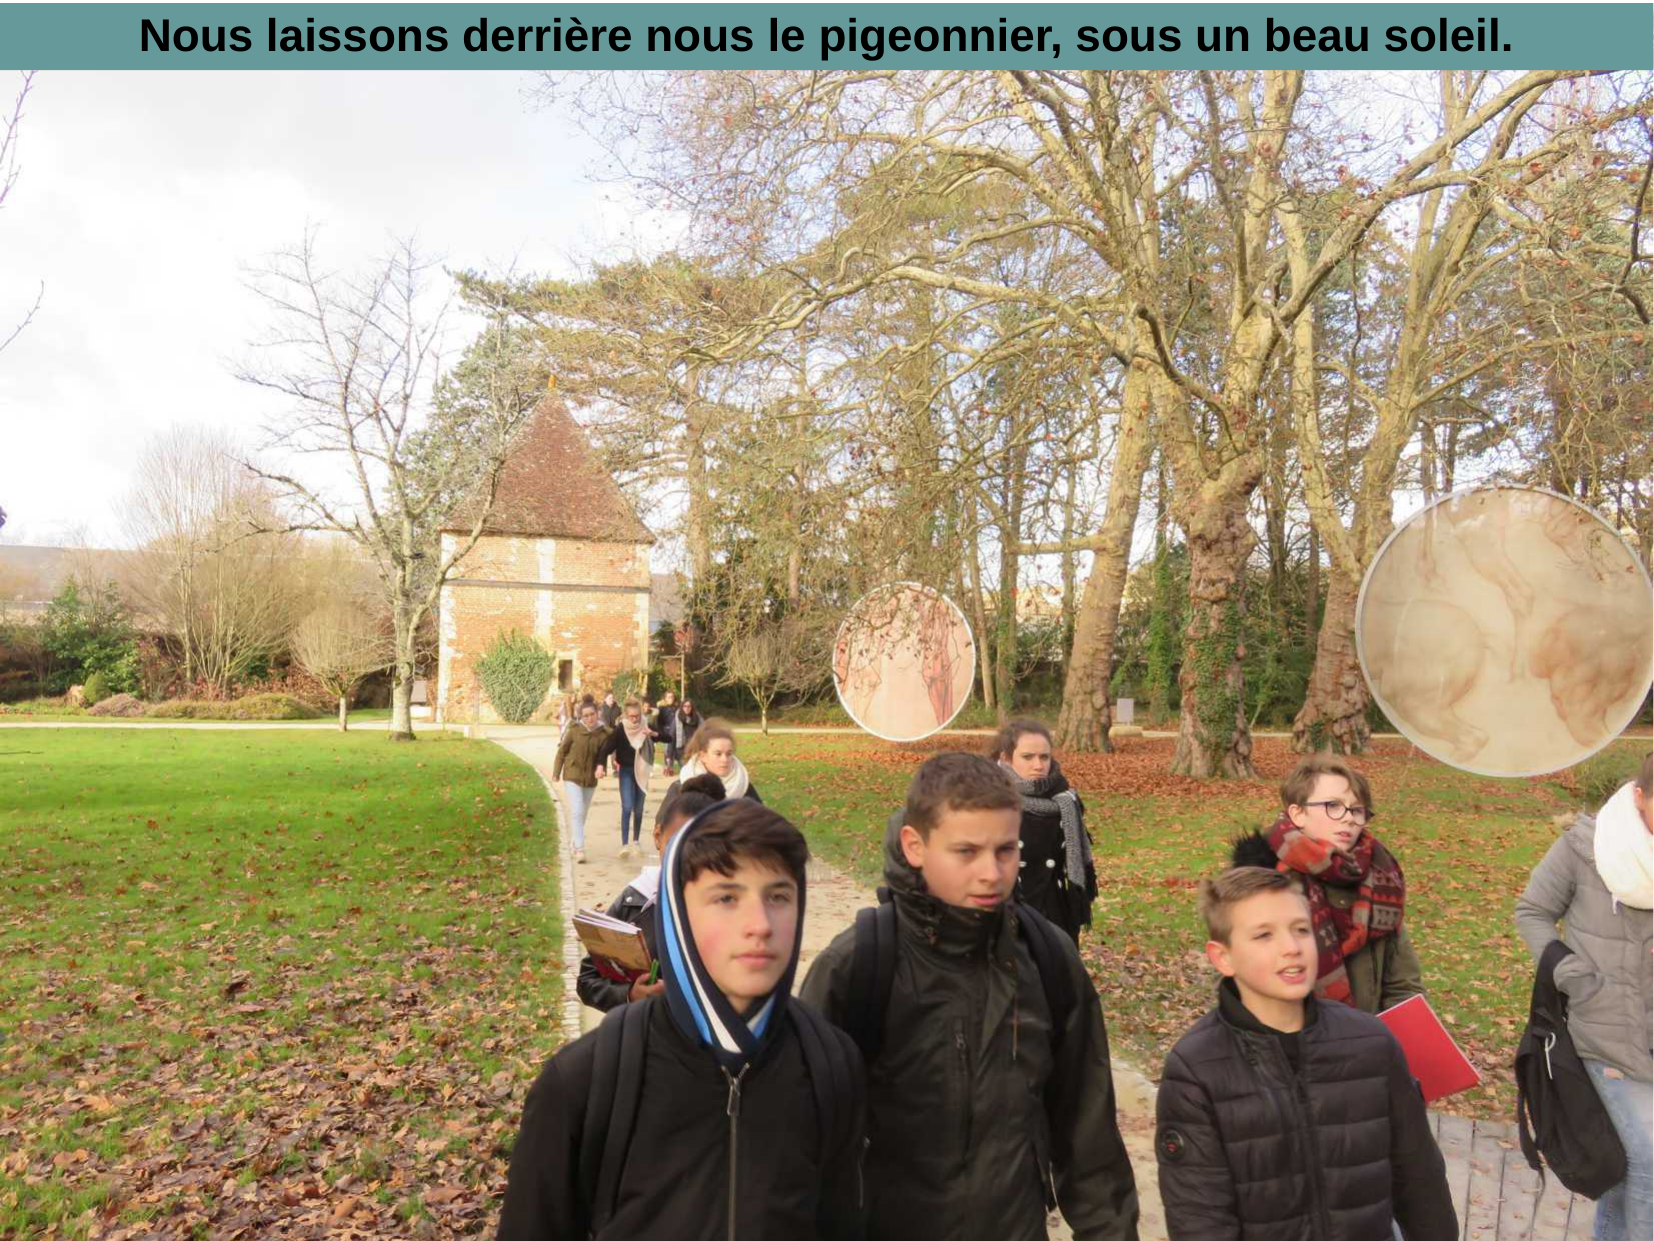

Nous laissons derrière nous le pigeonnier, sous un beau soleil.